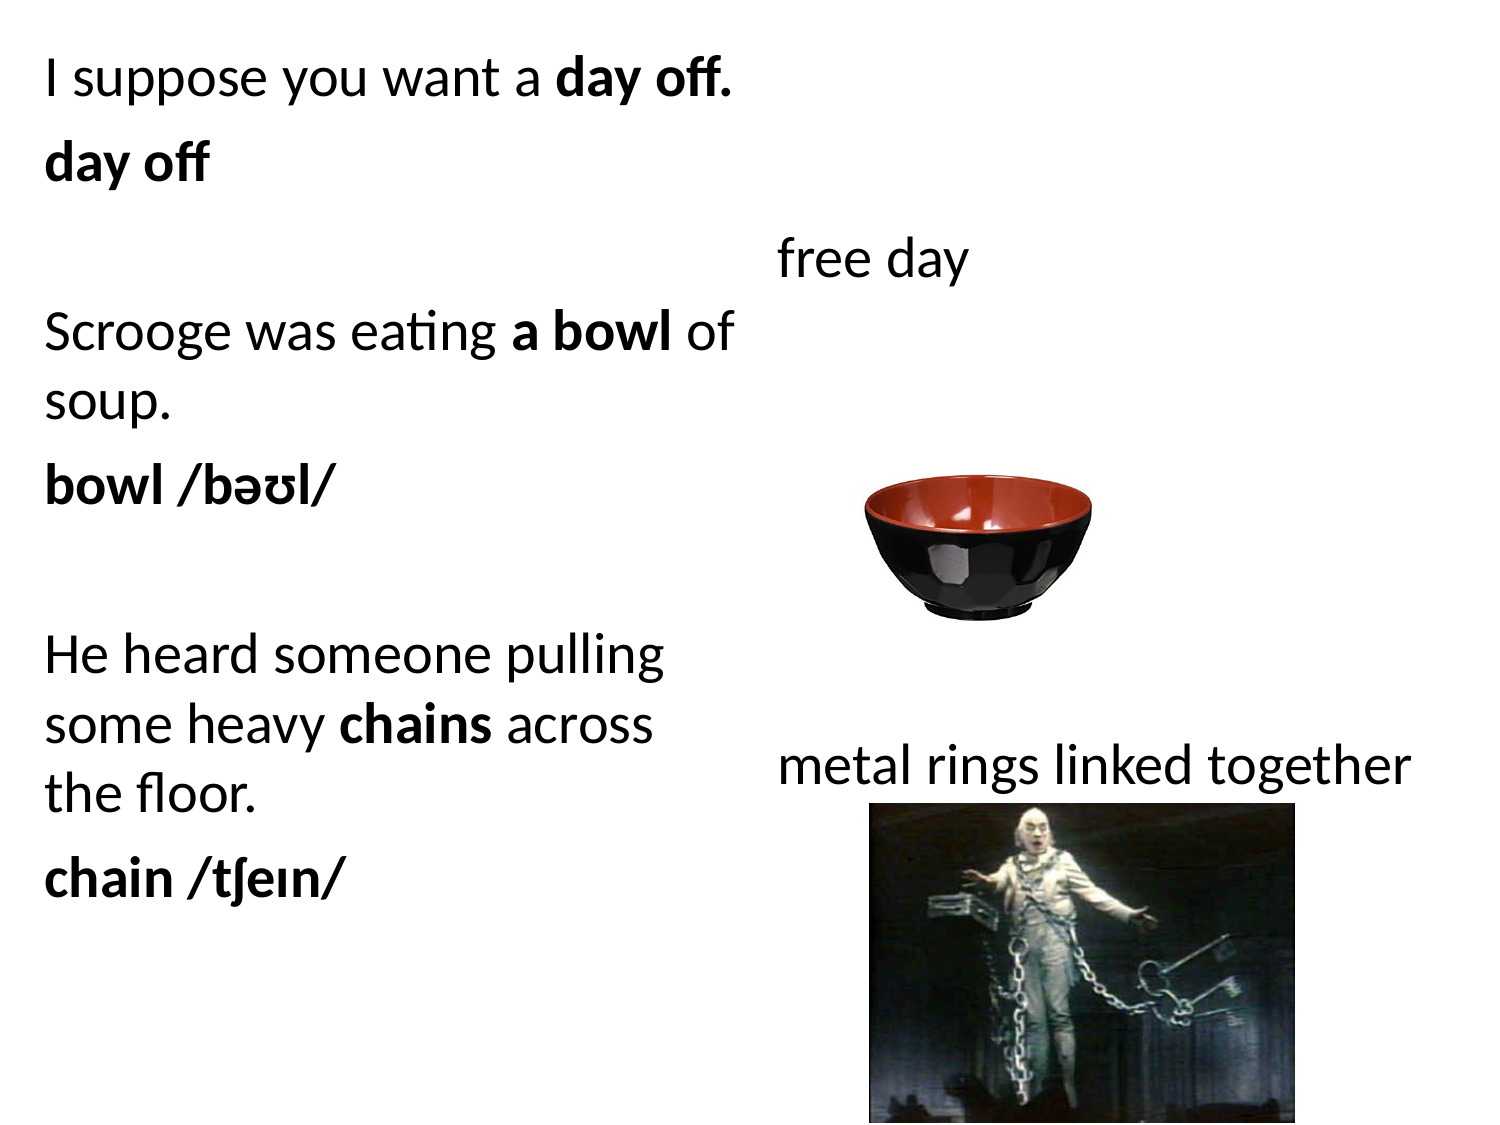

# I suppose you want a day off.
day off
Scrooge was eating a bowl of soup.
bowl /bəʊl/
He heard someone pulling some heavy chains across the floor.
chain /tʃeɪn/
free day
metal rings linked together